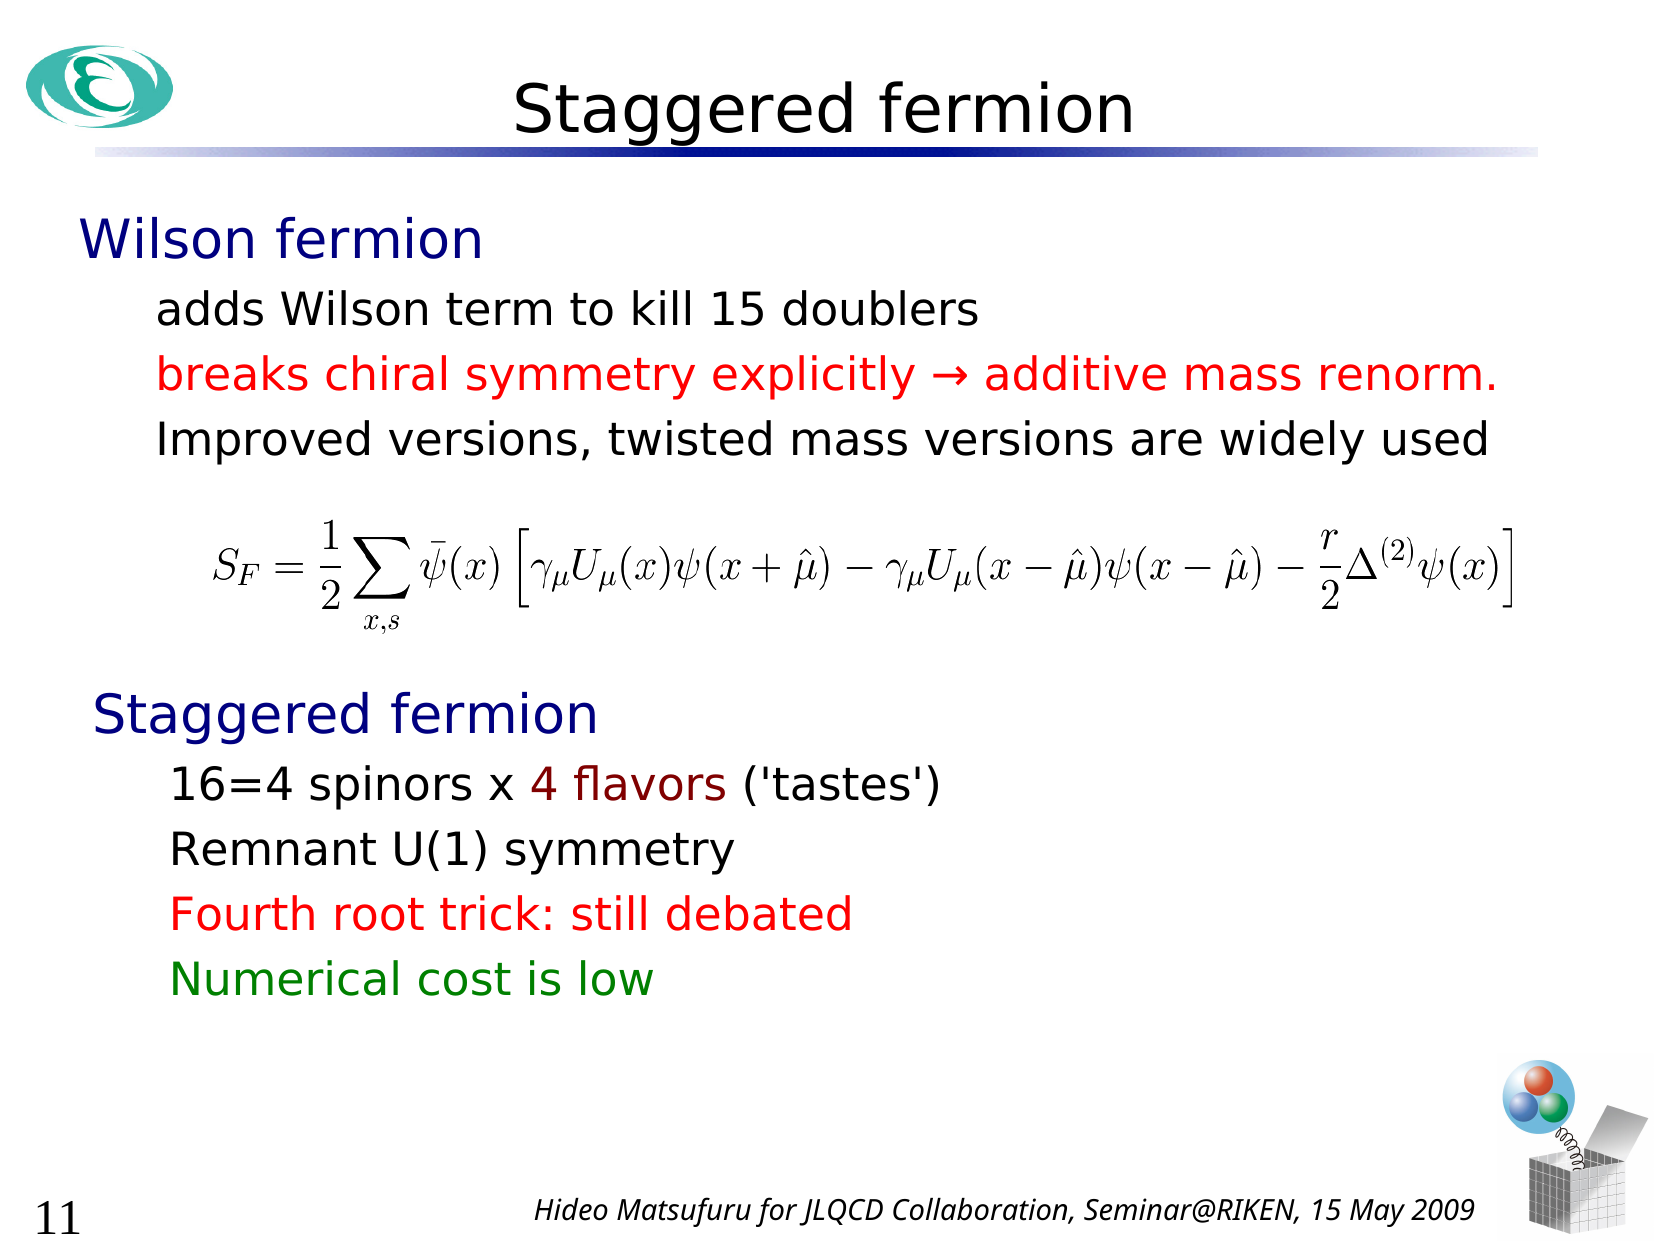

# Staggered fermion
Wilson fermion
adds Wilson term to kill 15 doublers
breaks chiral symmetry explicitly → additive mass renorm.
Improved versions, twisted mass versions are widely used
Staggered fermion
16=4 spinors x 4 flavors ('tastes')
Remnant U(1) symmetry
Fourth root trick: still debated
Numerical cost is low